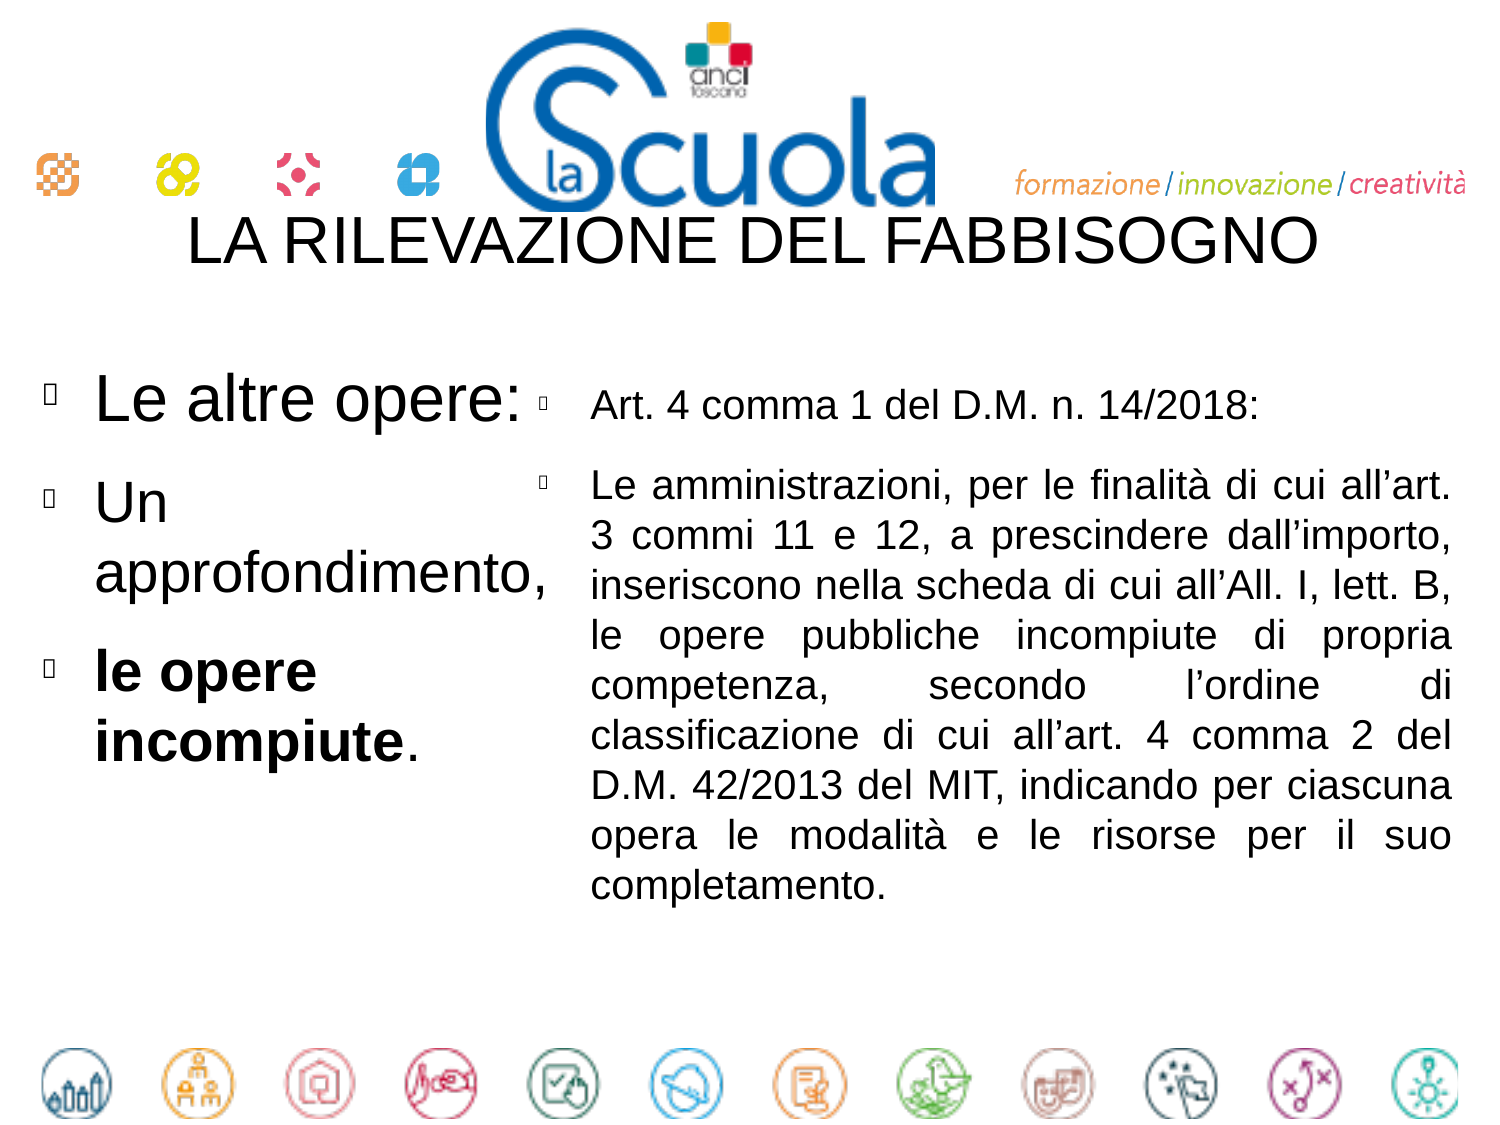

LA RILEVAZIONE DEL FABBISOGNO
Le altre opere:
Un approfondimento,
le opere incompiute.
Art. 4 comma 1 del D.M. n. 14/2018:
Le amministrazioni, per le finalità di cui all’art. 3 commi 11 e 12, a prescindere dall’importo, inseriscono nella scheda di cui all’All. I, lett. B, le opere pubbliche incompiute di propria competenza, secondo l’ordine di classificazione di cui all’art. 4 comma 2 del D.M. 42/2013 del MIT, indicando per ciascuna opera le modalità e le risorse per il suo completamento.